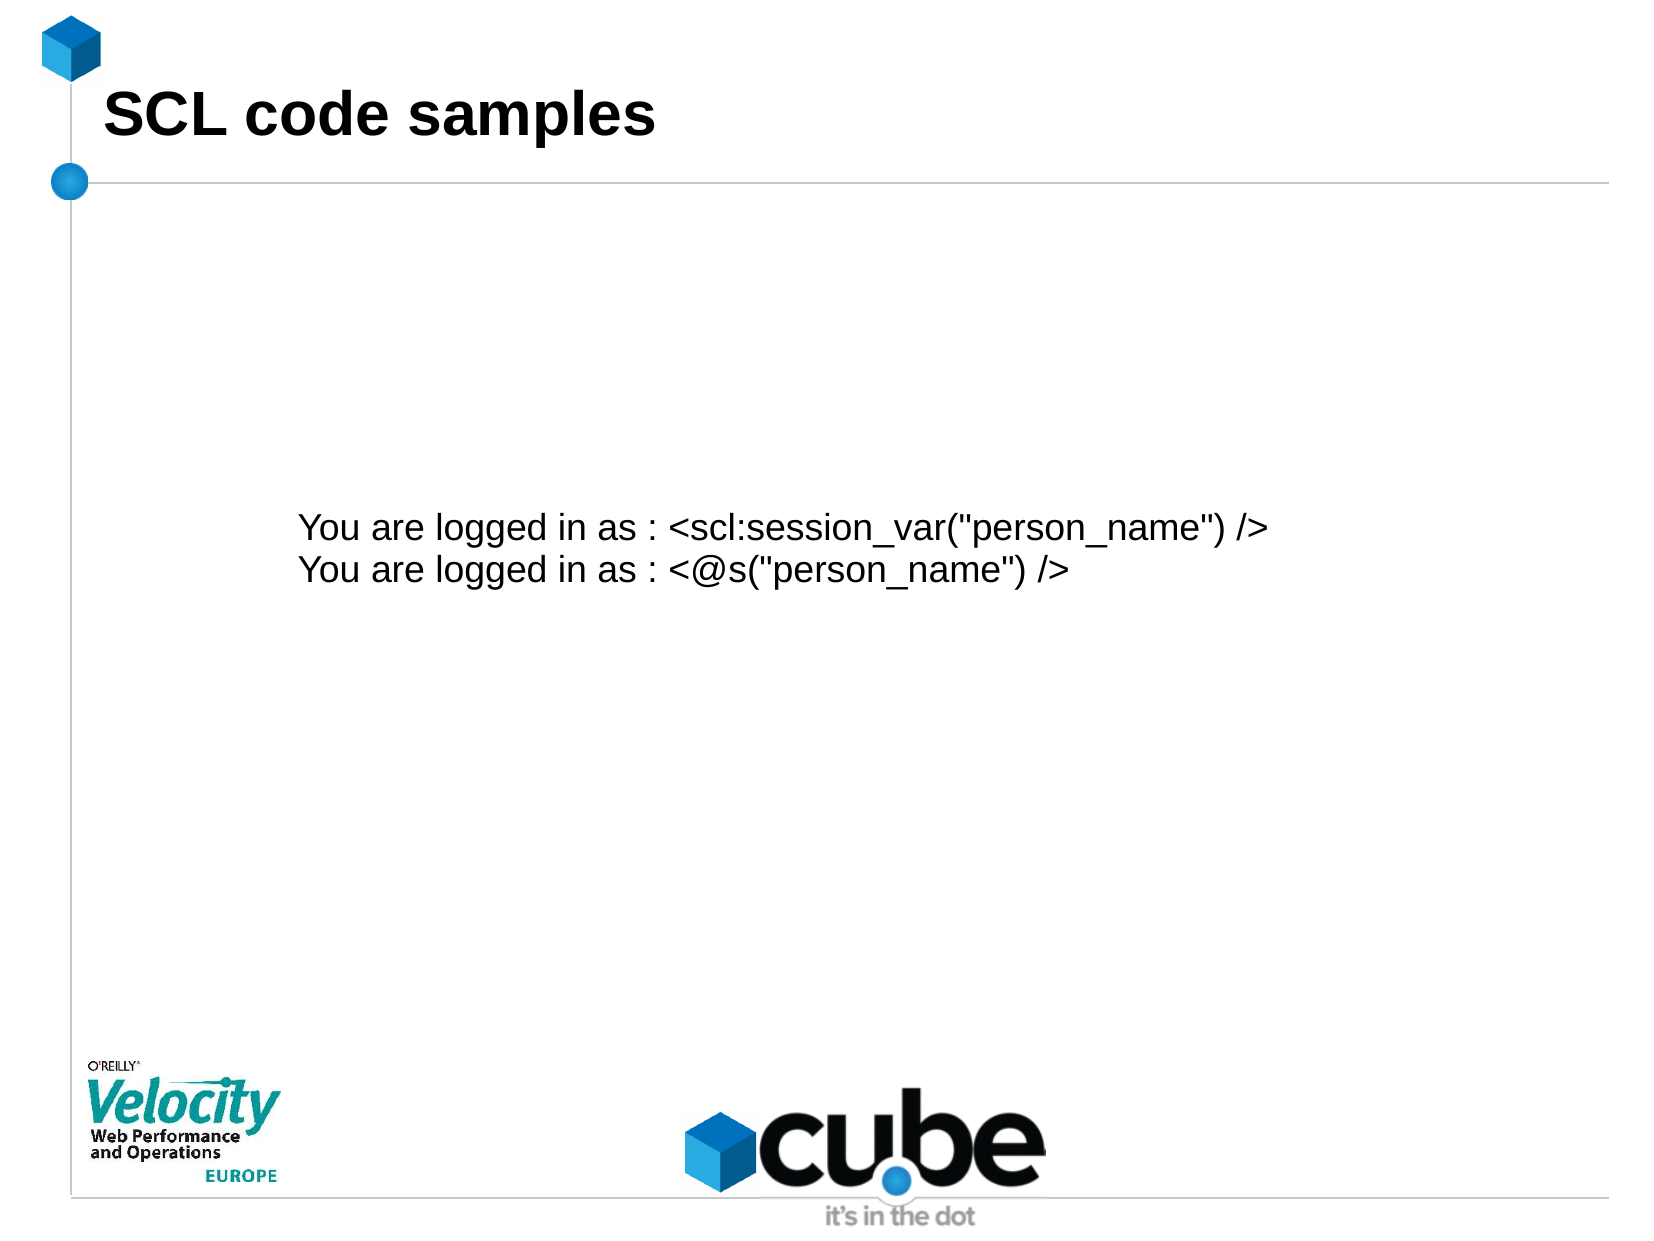

# SCL code samples
You are logged in as : <scl:session_var("person_name") />
You are logged in as : <@s("person_name") />